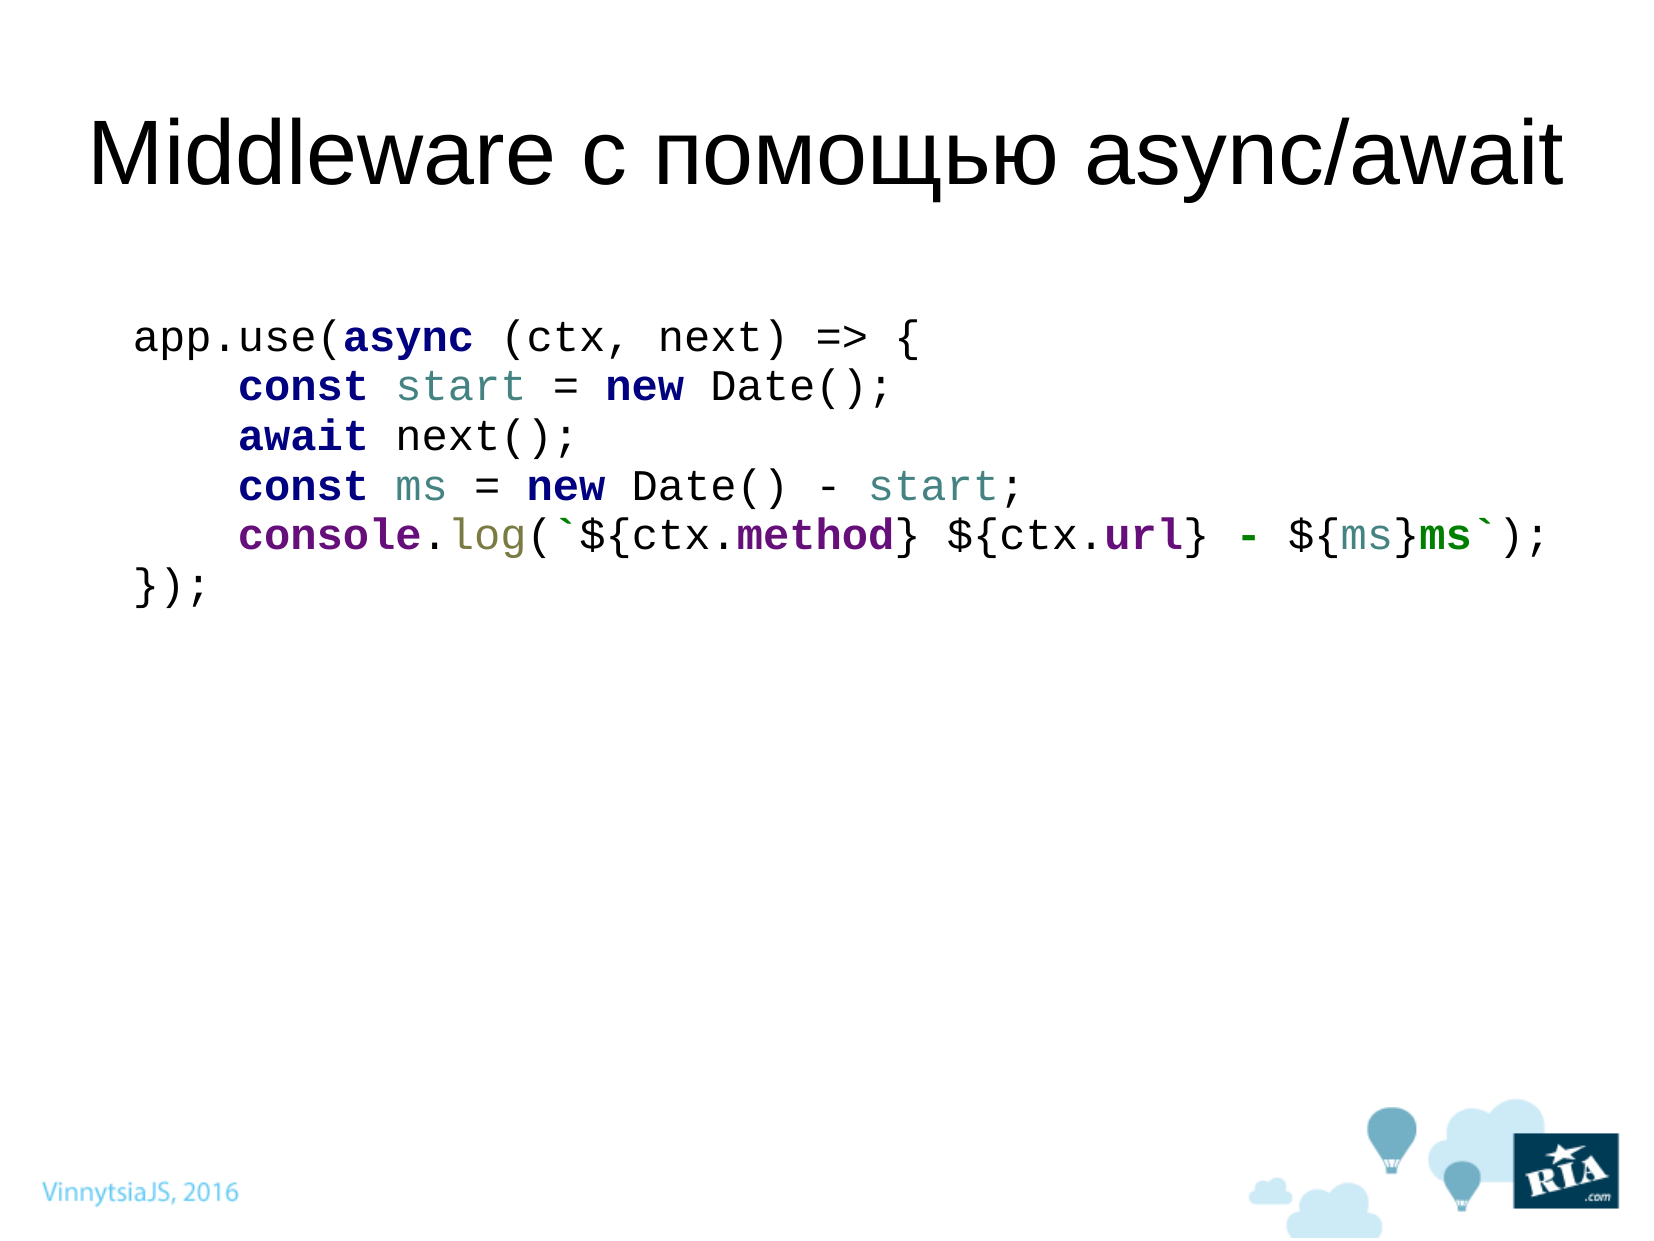

# Middleware с помощью async/await
app.use(async (ctx, next) => {
 const start = new Date();
 await next();
 const ms = new Date() - start;
 console.log(`${ctx.method} ${ctx.url} - ${ms}ms`);
});